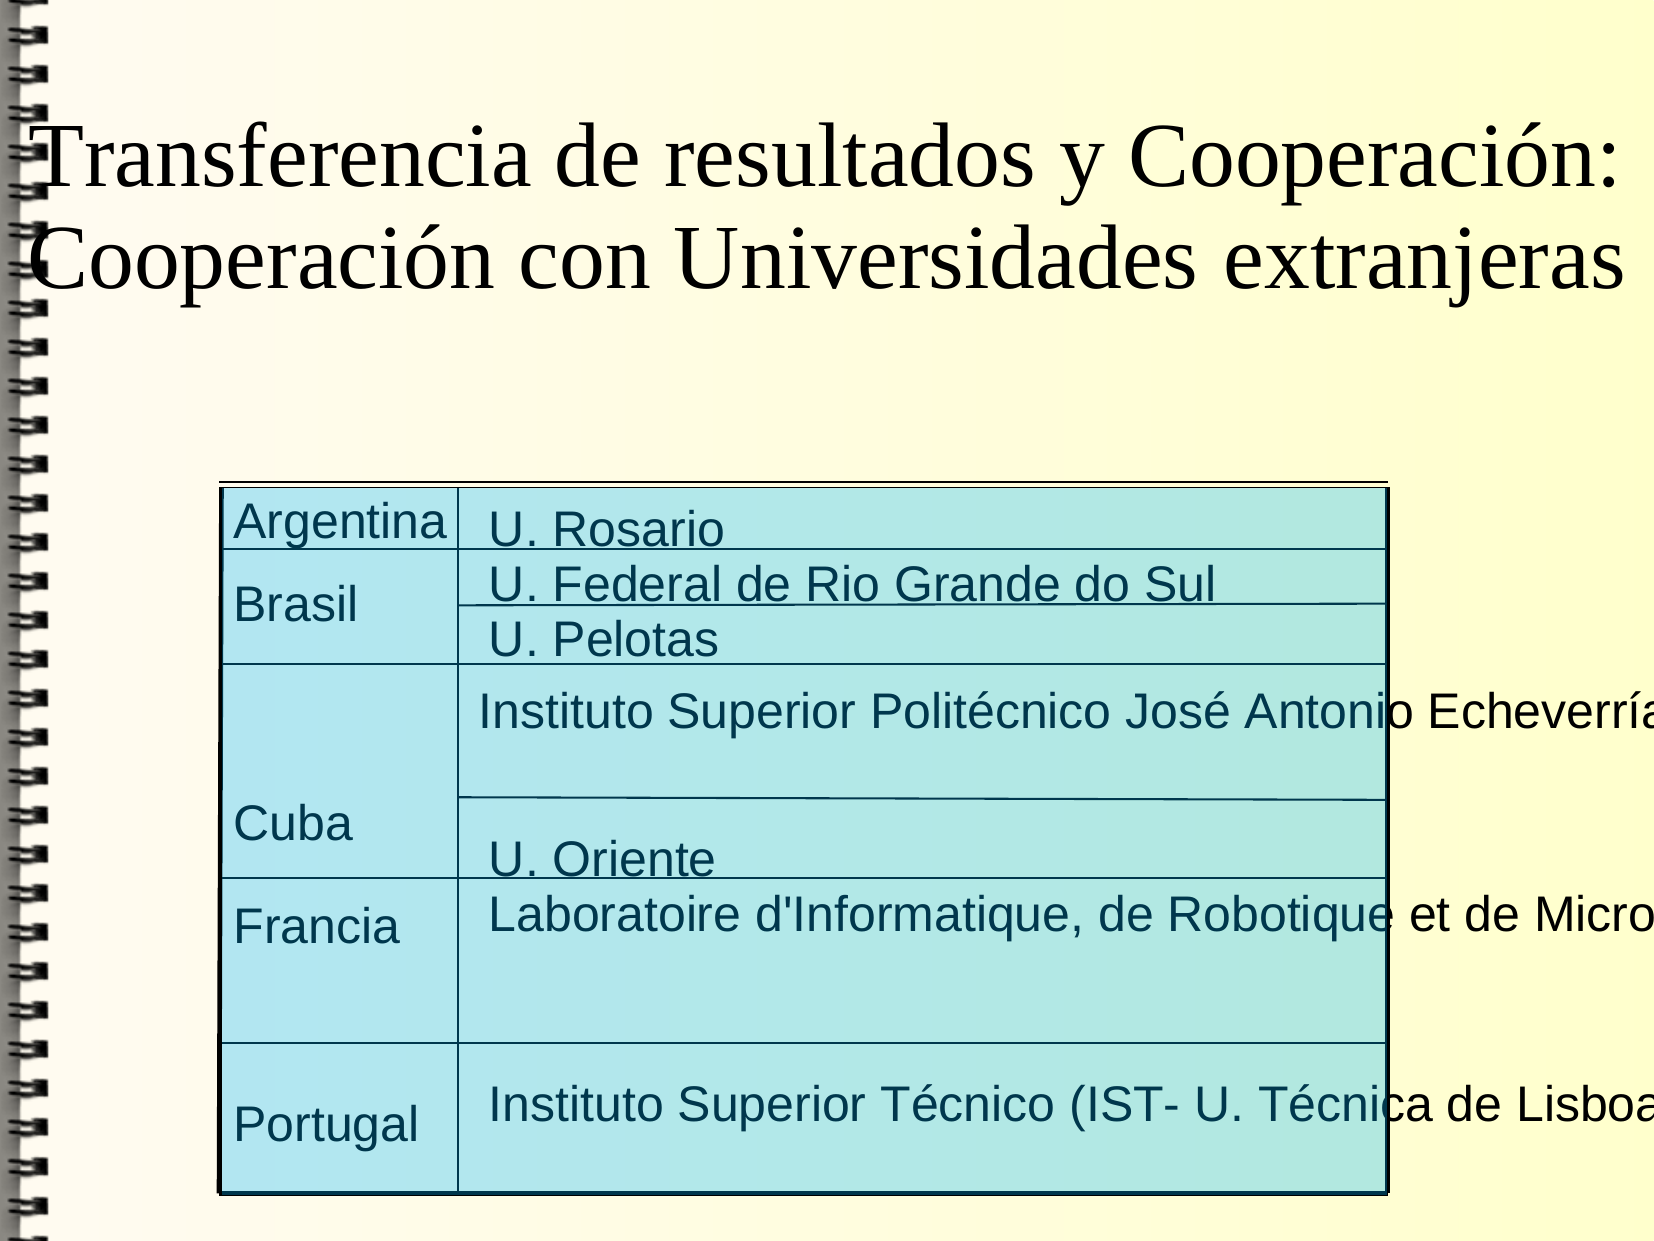

# Transferencia de resultados y Cooperación: Cooperación con Universidades extranjeras
Argentina
U. Rosario
Brasil
U. Federal de Rio Grande do Sul
U. Pelotas
Instituto Superior Politécnico José Antonio Echeverría (CUJAE)
Cuba
U. Oriente
Francia
Laboratoire d'Informatique, de Robotique et de Microélectronique de Montpellier (LIRMM)
Instituto Superior Técnico (IST- U. Técnica de Lisboa)
Portugal